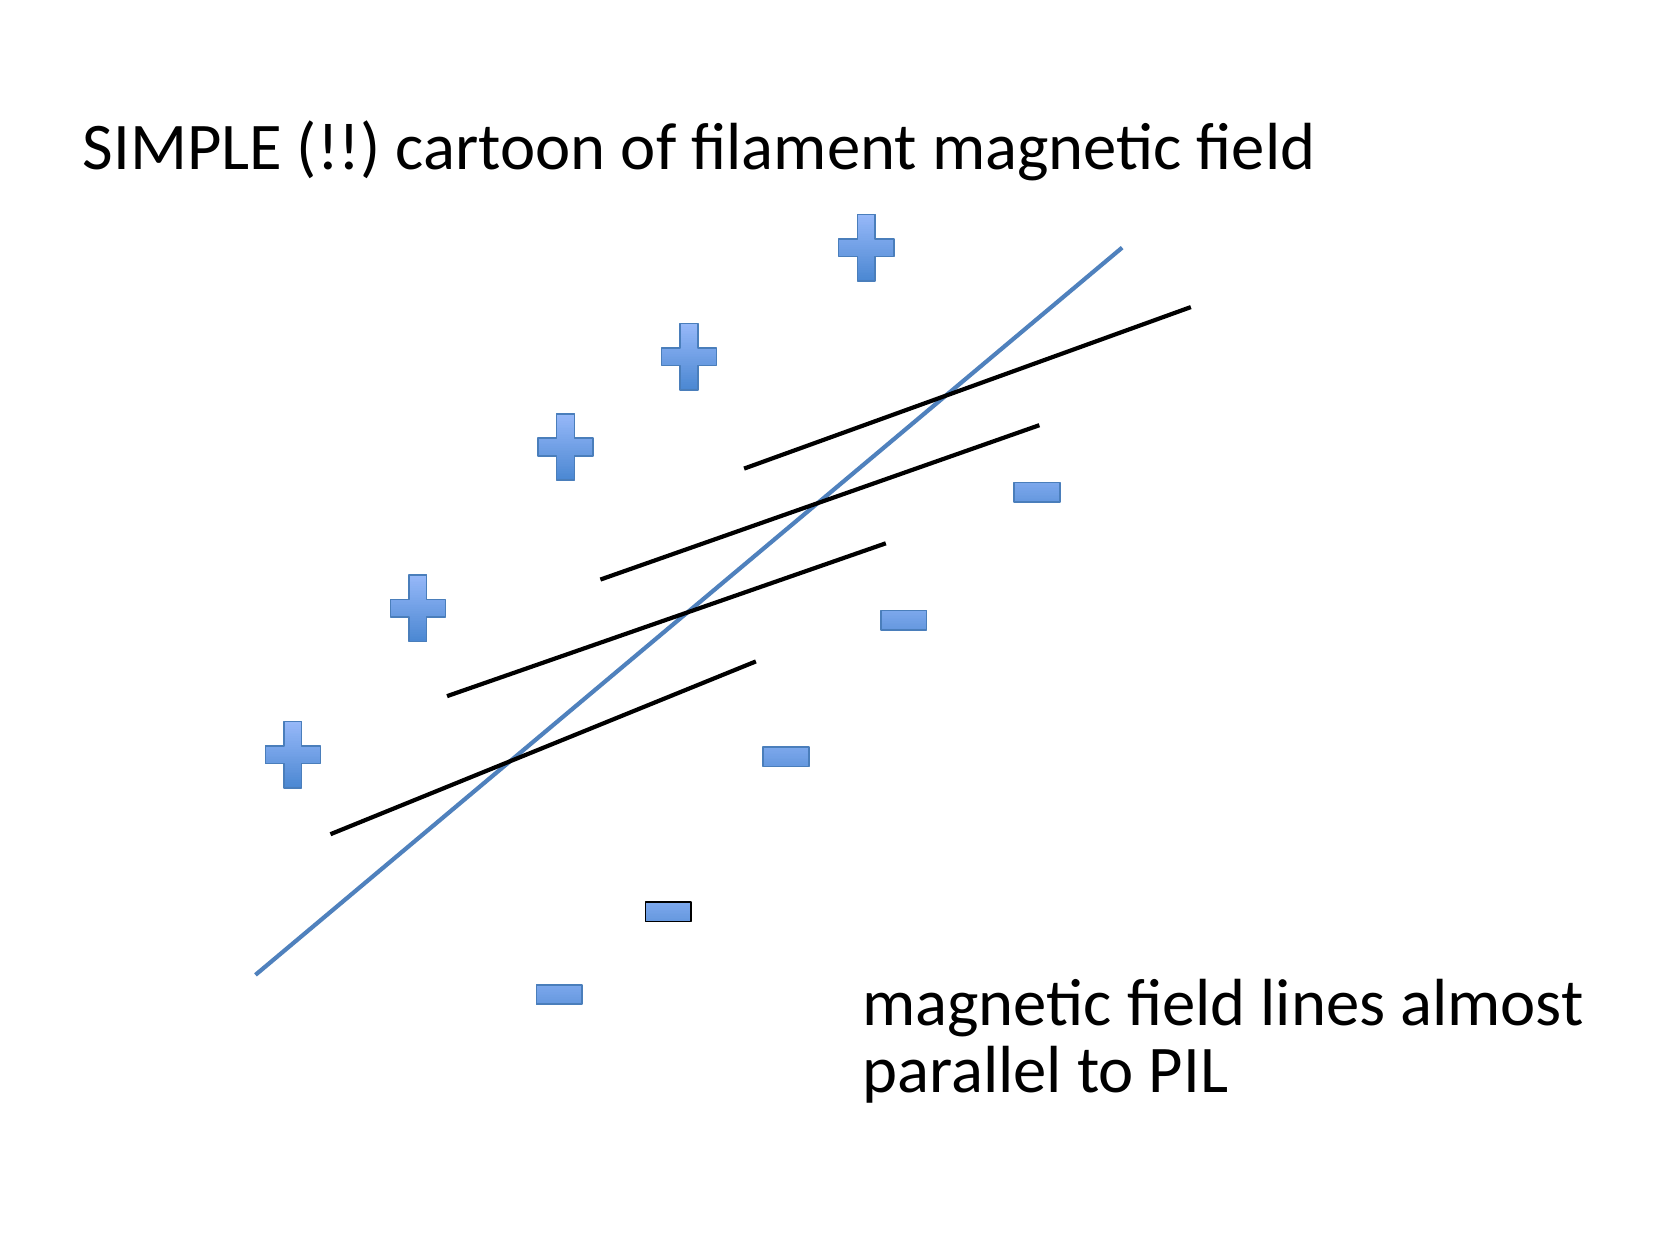

SIMPLE (!!) cartoon of filament magnetic field
# magnetic field lines almost parallel to PIL